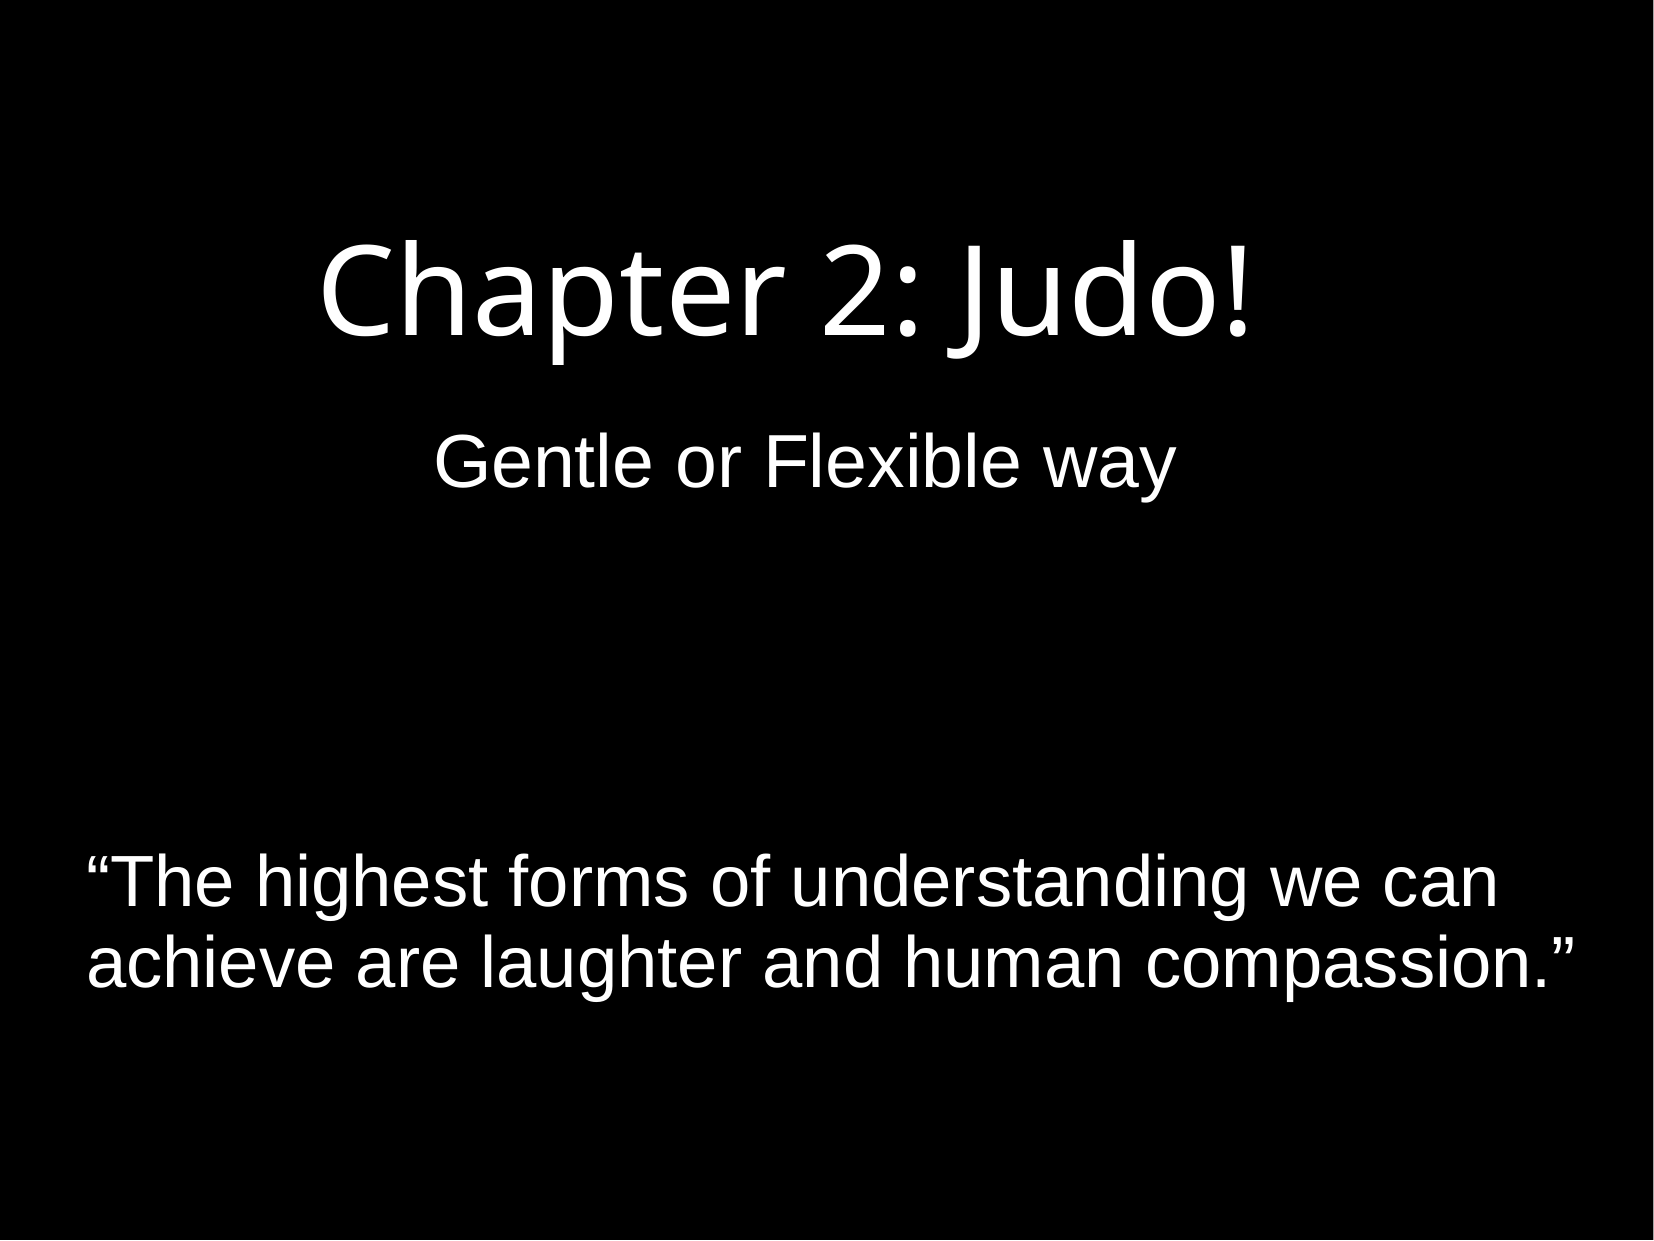

# Chapter 2: Judo!
Gentle or Flexible way
“The highest forms of understanding we can achieve are laughter and human compassion.”